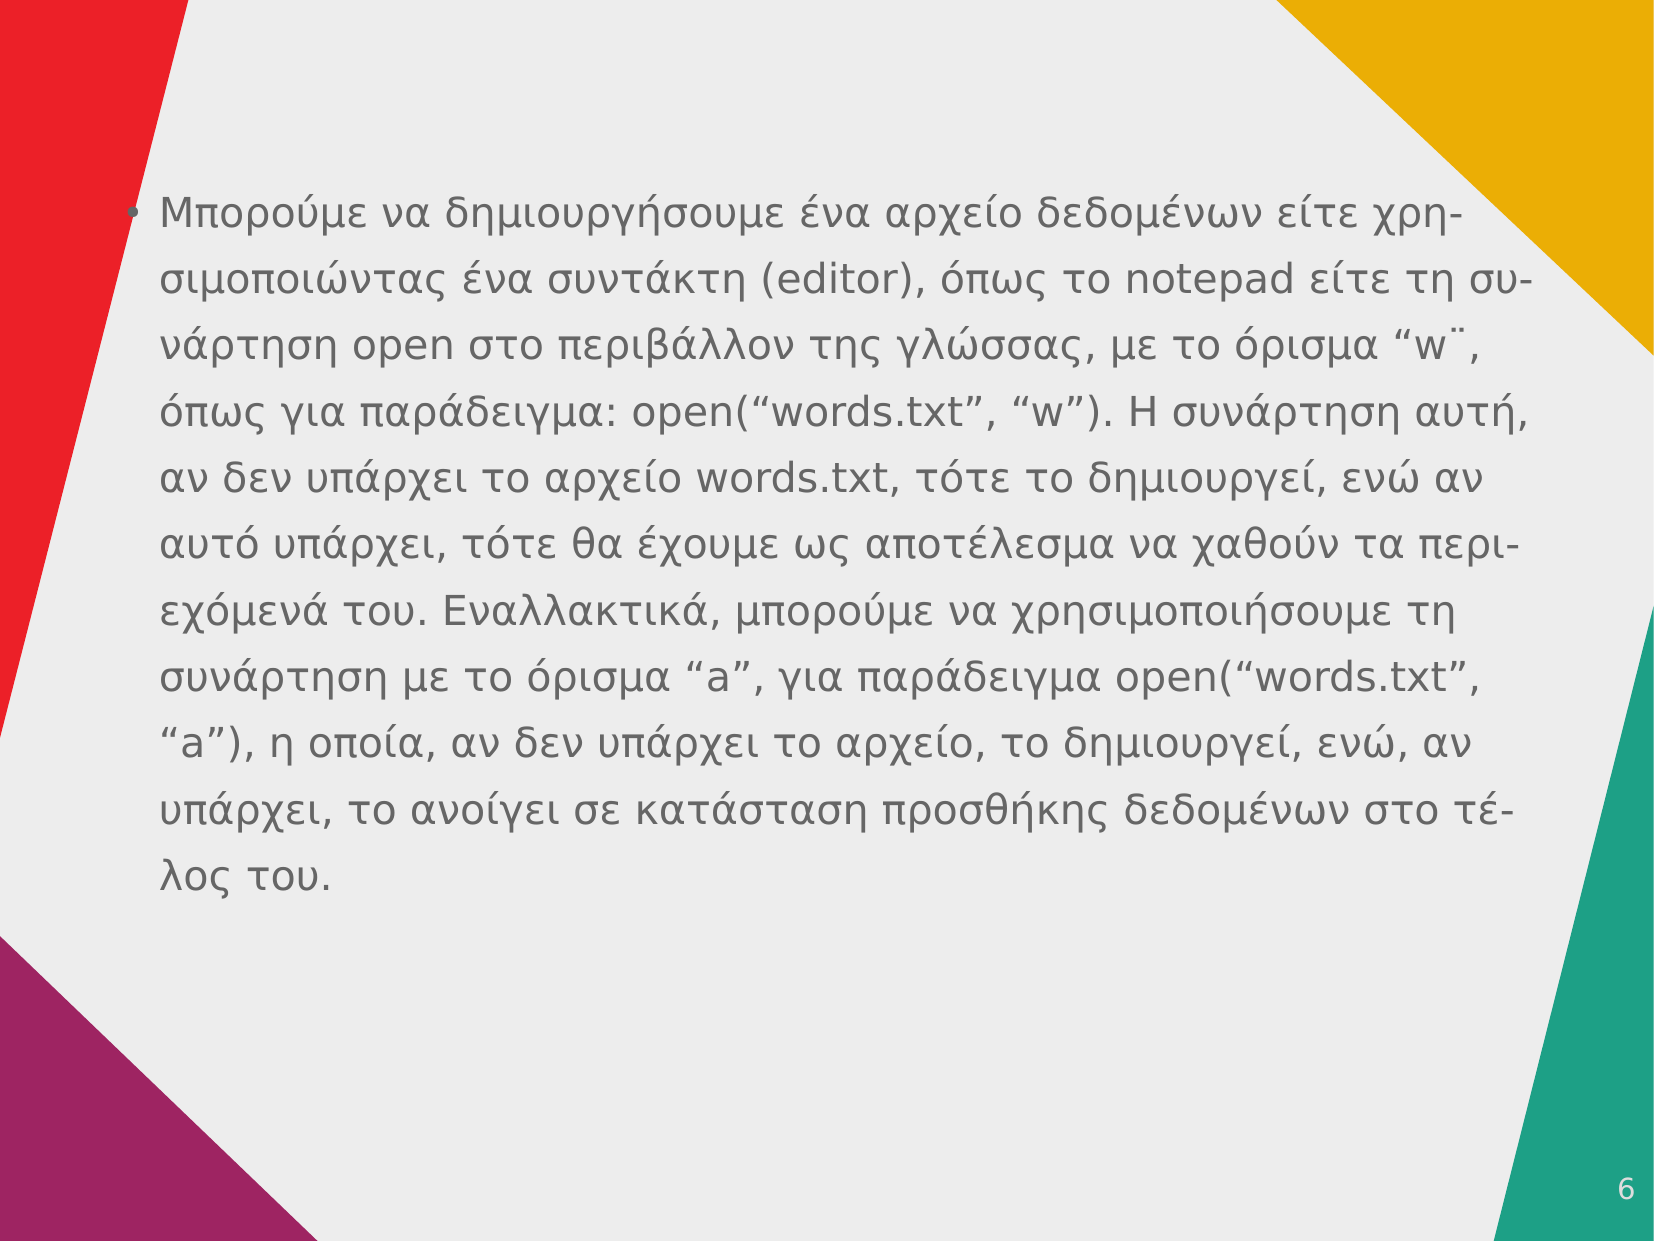

# Μπορούμε να δημιουργήσουμε ένα αρχείο δεδομένων είτε χρη-
σιμοποιώντας ένα συντάκτη (editor), όπως το notepad είτε τη συ-
νάρτηση open στο περιβάλλον της γλώσσας, με το όρισμα “w¨,
όπως για παράδειγμα: open(“words.txt”, “w”). Η συνάρτηση αυτή,
αν δεν υπάρχει το αρχείο words.txt, τότε το δημιουργεί, ενώ αν
αυτό υπάρχει, τότε θα έχουμε ως αποτέλεσμα να χαθούν τα περι-
εχόμενά του. Εναλλακτικά, μπορούμε να χρησιμοποιήσουμε τη
συνάρτηση με το όρισμα “a”, για παράδειγμα open(“words.txt”,
“a”), η οποία, αν δεν υπάρχει το αρχείο, το δημιουργεί, ενώ, αν
υπάρχει, το ανοίγει σε κατάσταση προσθήκης δεδομένων στο τέ-
λος του.
6